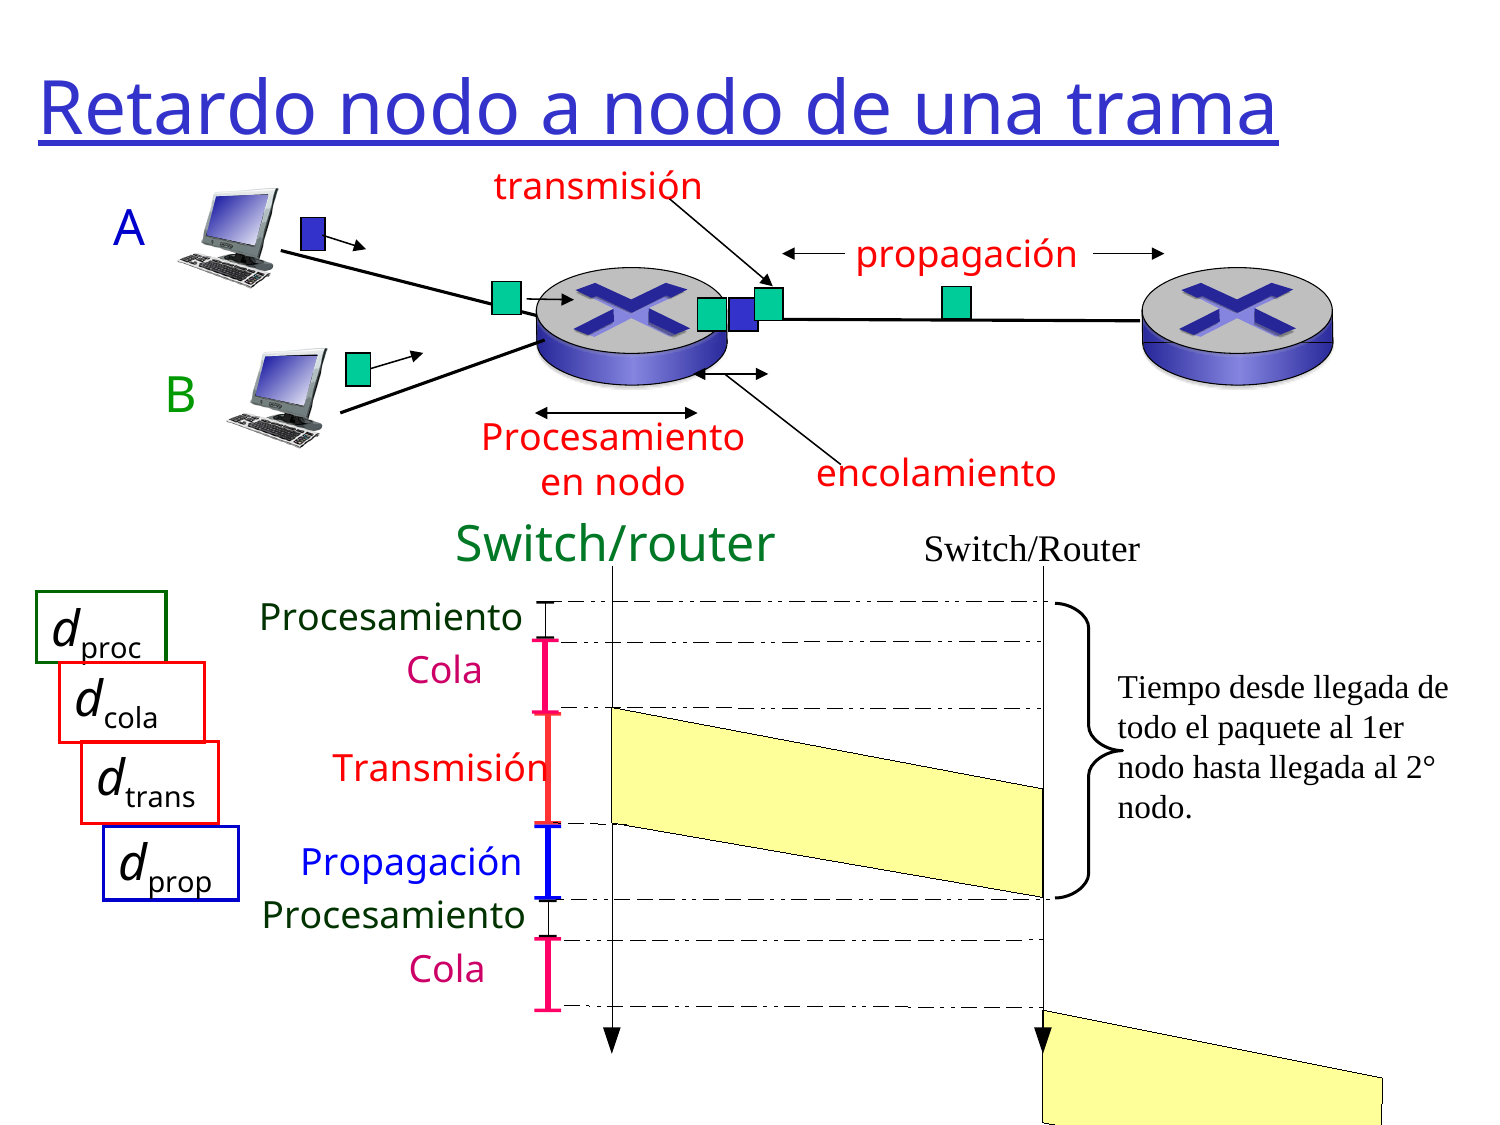

# Retardo nodo a nodo de una trama
transmisión
A
propagación
B
Procesamiento
en nodo
encolamiento
Switch/router
Switch/Router
Procesamiento
dproc
Cola
Tiempo desde llegada de todo el paquete al 1er nodo hasta llegada al 2° nodo.
dcola
Transmisión
dtrans
dprop
Propagación
Procesamiento
Cola